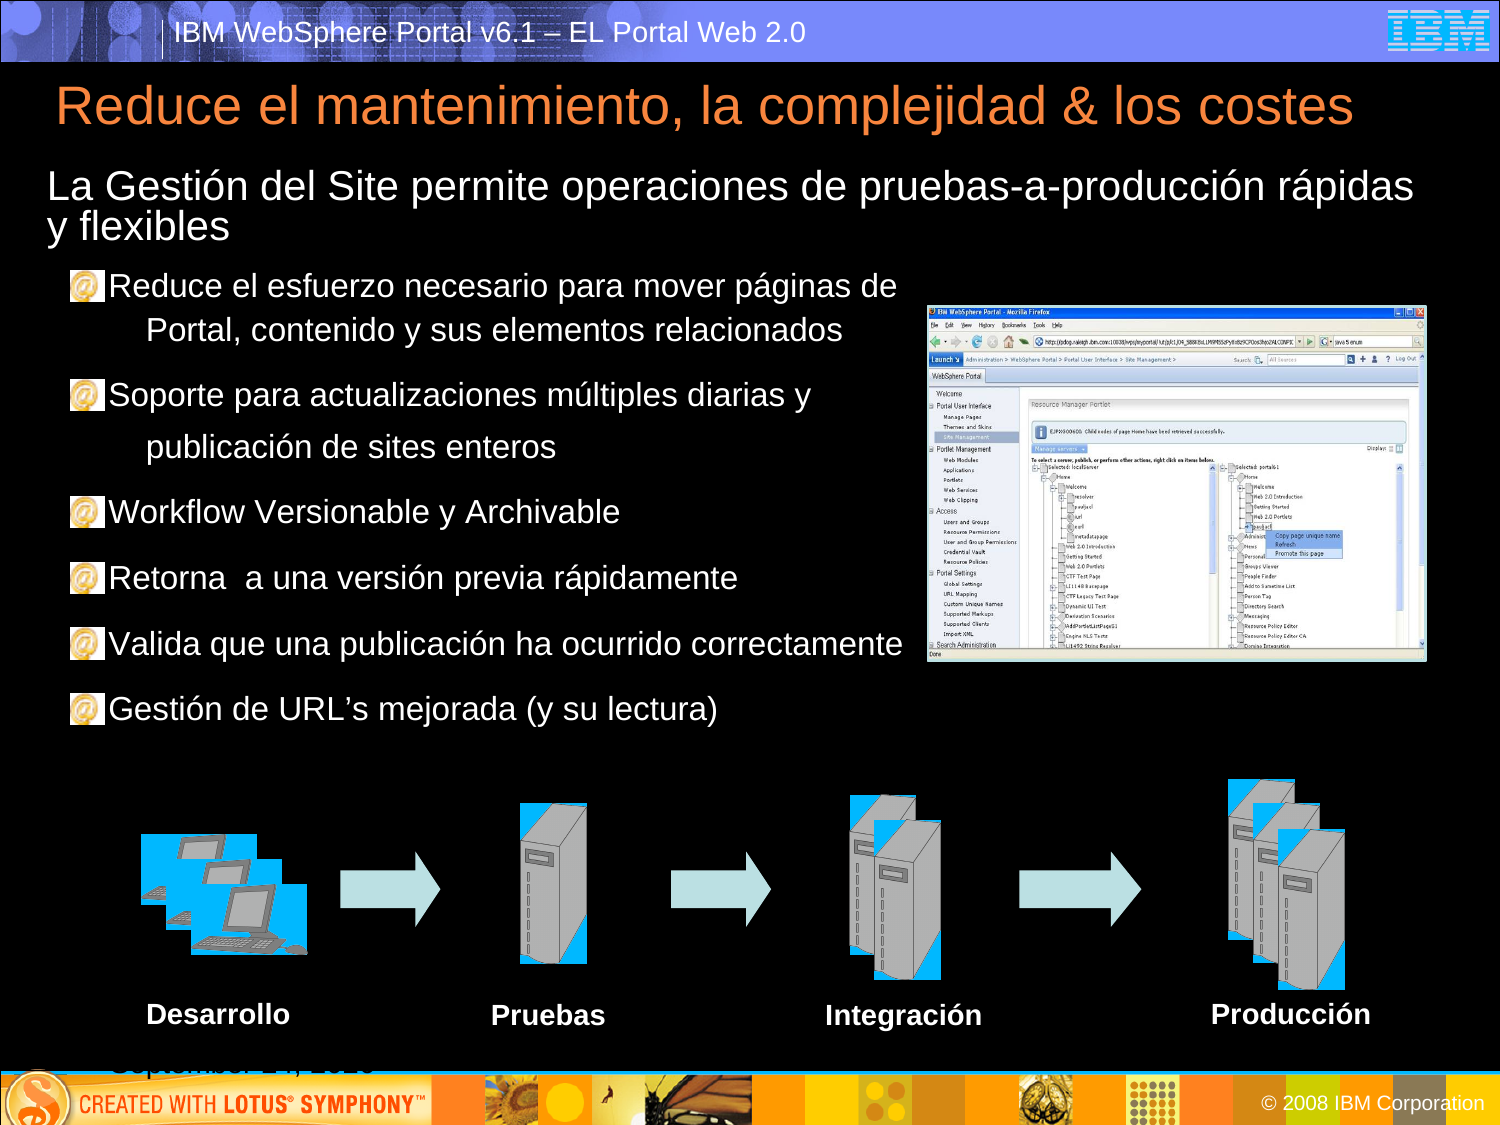

# Reduce el mantenimiento, la complejidad & los costes
La Gestión del Site permite operaciones de pruebas-a-producción rápidas y flexibles
Reduce el esfuerzo necesario para mover páginas de Portal, contenido y sus elementos relacionados
Soporte para actualizaciones múltiples diarias y publicación de sites enteros
Workflow Versionable y Archivable
Retorna a una versión previa rápidamente
Valida que una publicación ha ocurrido correctamente
Gestión de URL’s mejorada (y su lectura)
Pruebas
Integración
Producción
Desarrollo